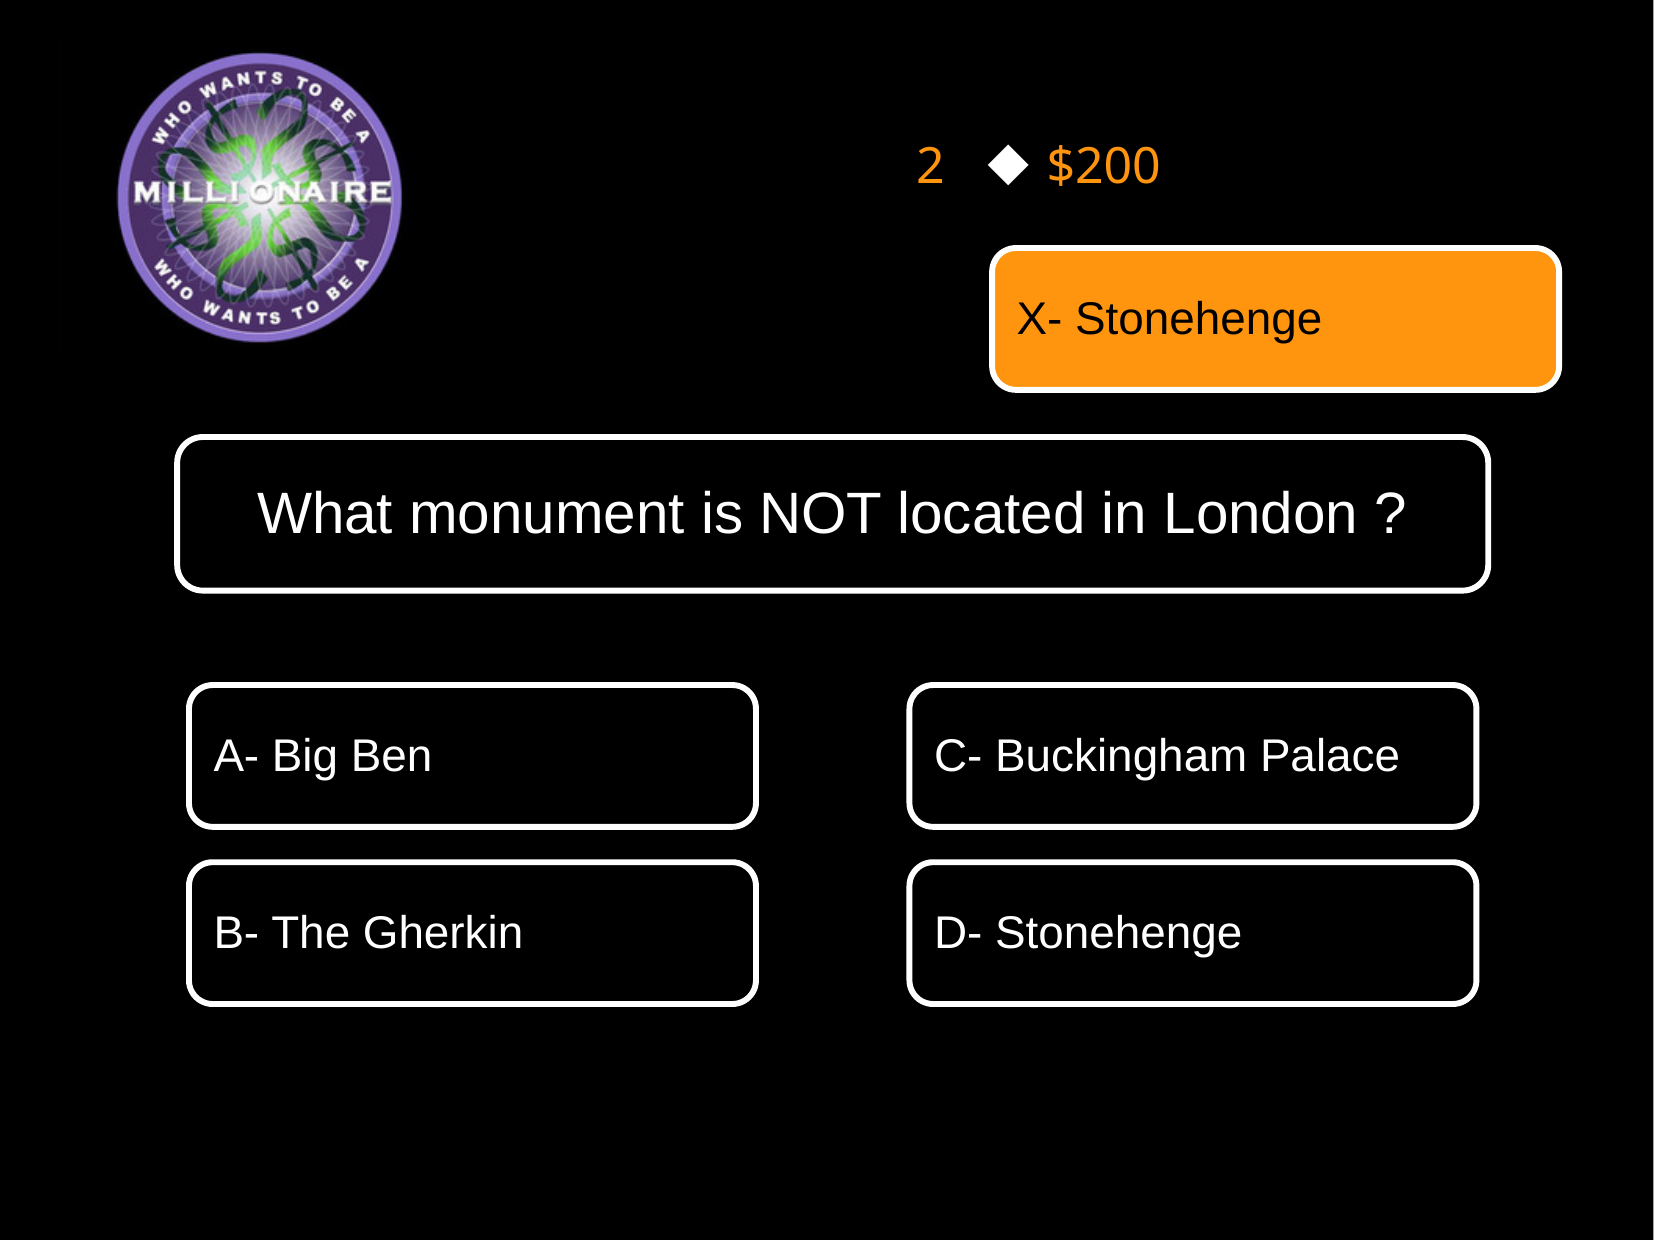

2  $200
X- Stonehenge
What monument is NOT located in London ?
A- Big Ben
C- Buckingham Palace
B- The Gherkin
D- Stonehenge